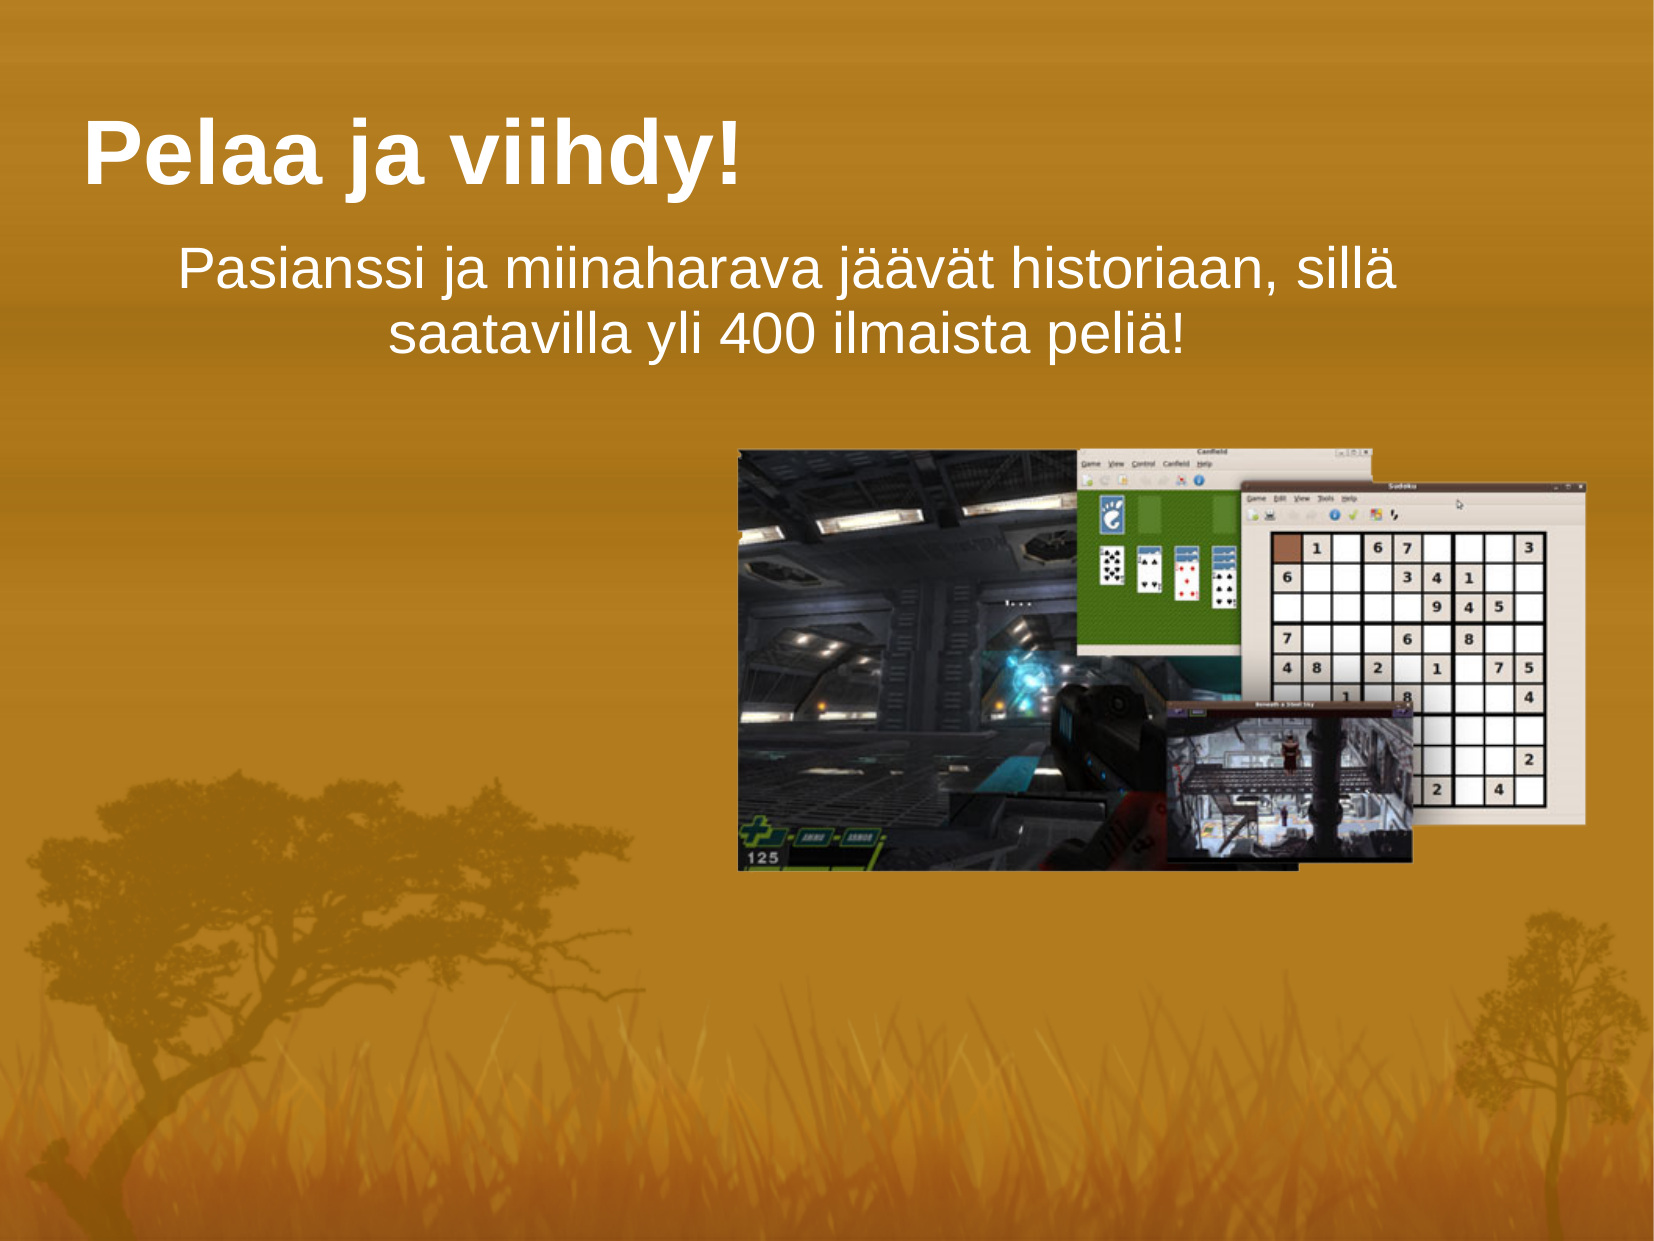

# Pelaa ja viihdy!
Pasianssi ja miinaharava jäävät historiaan, sillä saatavilla yli 400 ilmaista peliä!